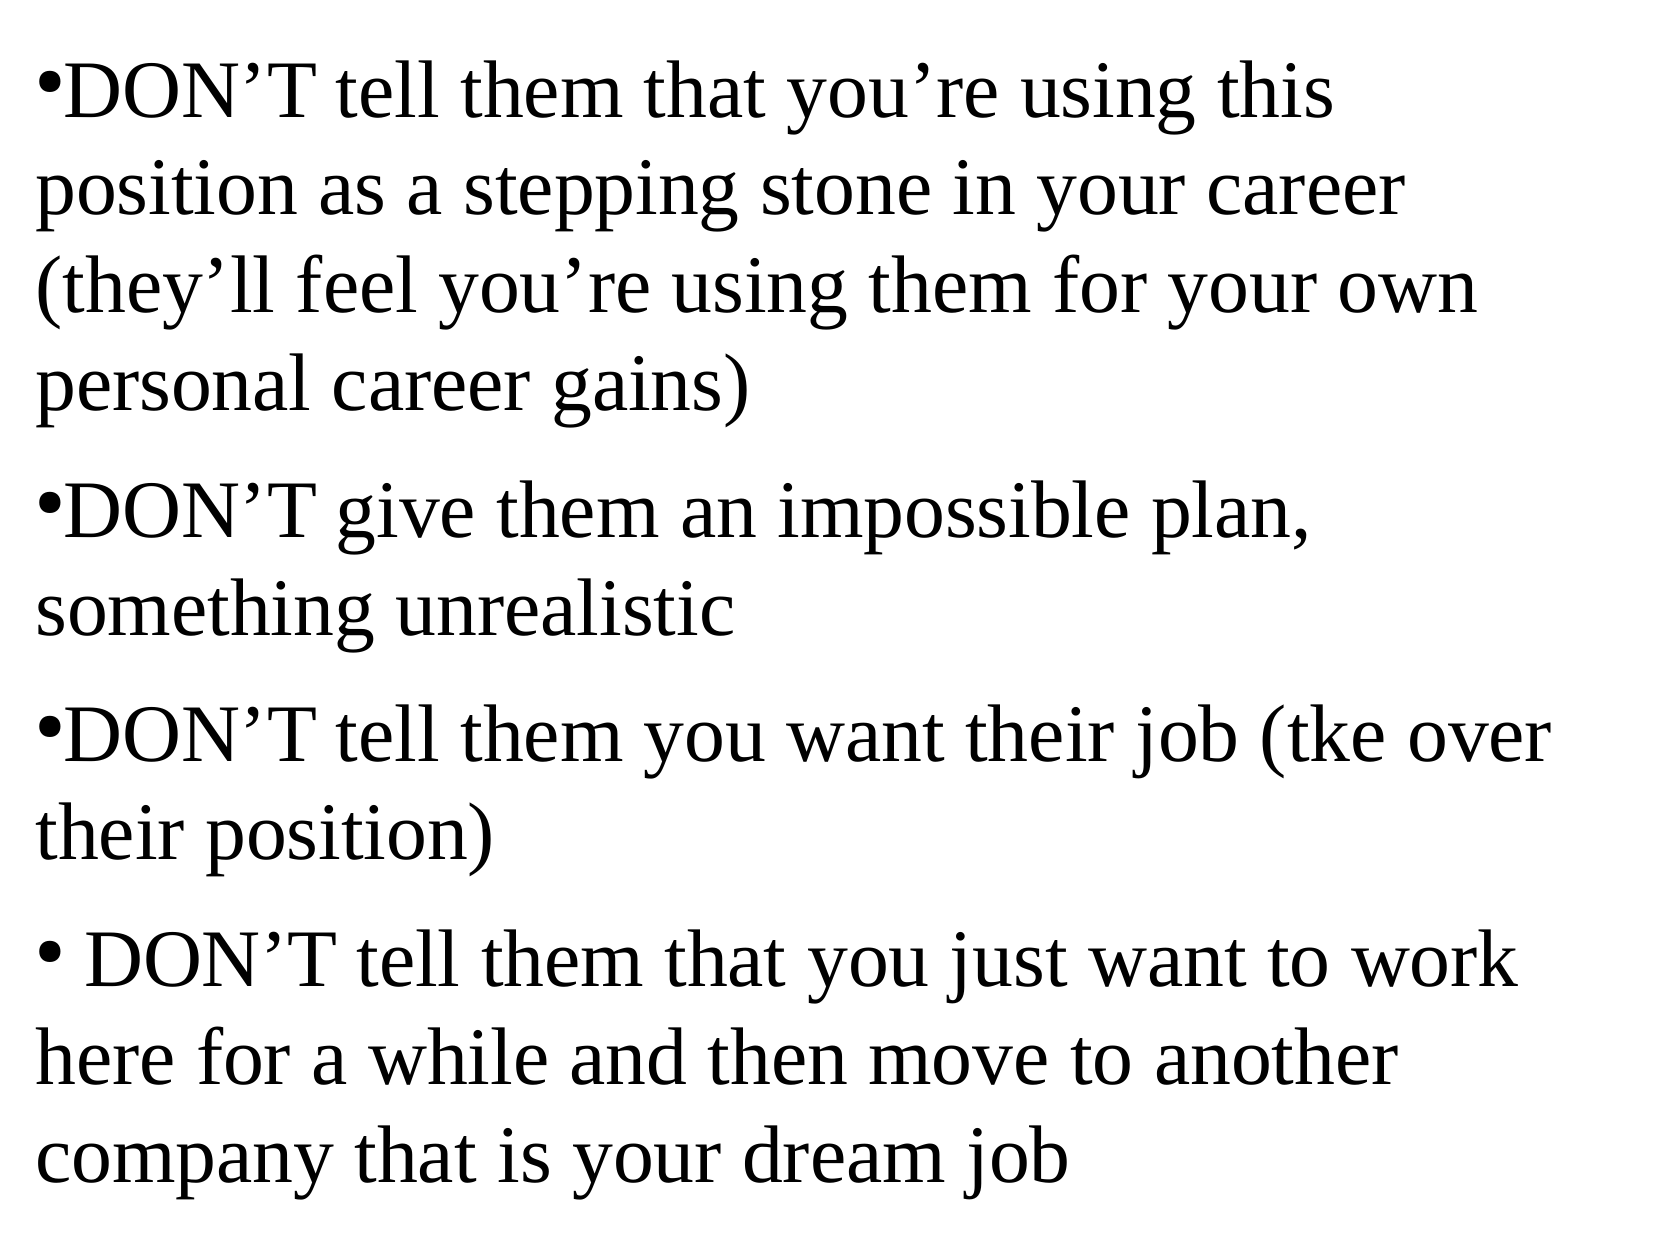

# DON’T tell them that you’re using this position as a stepping stone in your career (they’ll feel you’re using them for your own personal career gains)
DON’T give them an impossible plan, something unrealistic
DON’T tell them you want their job (tke over their position)
 DON’T tell them that you just want to work here for a while and then move to another company that is your dream job